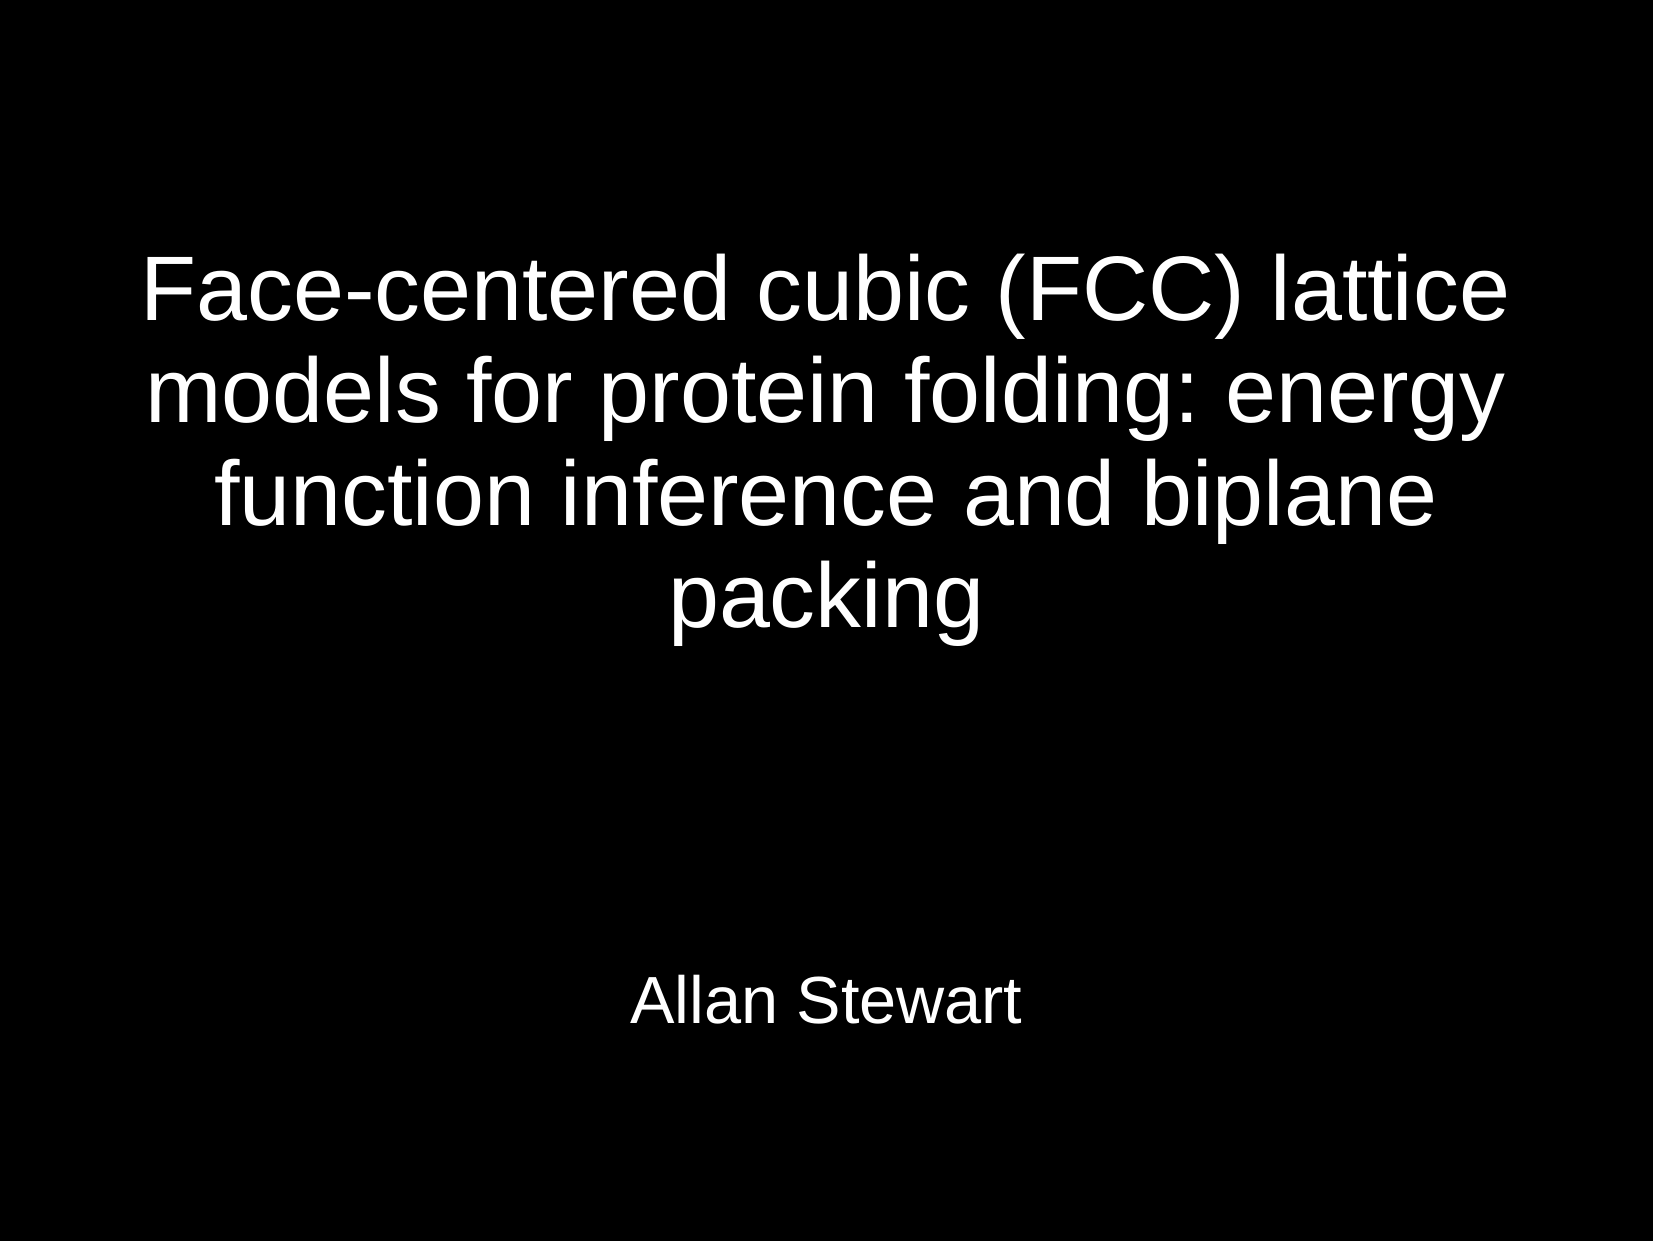

# Face-centered cubic (FCC) lattice models for protein folding: energy function inference and biplane packing
Allan Stewart